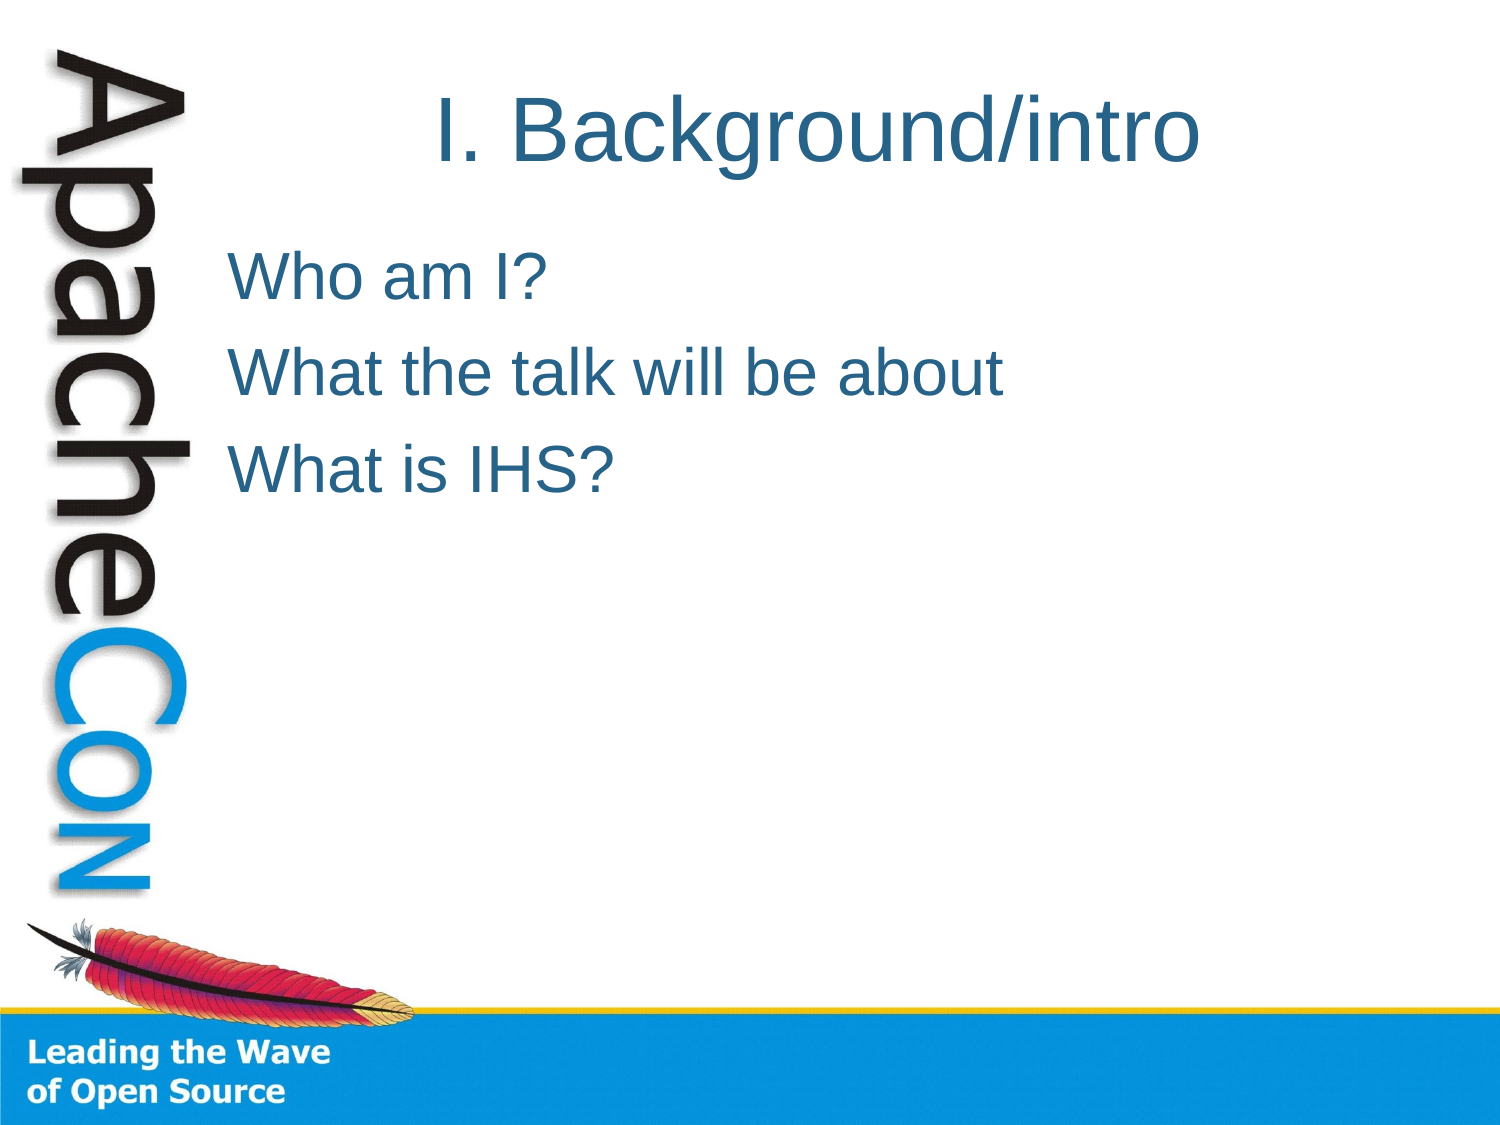

# I. Background/intro
Who am I?
What the talk will be about
What is IHS?